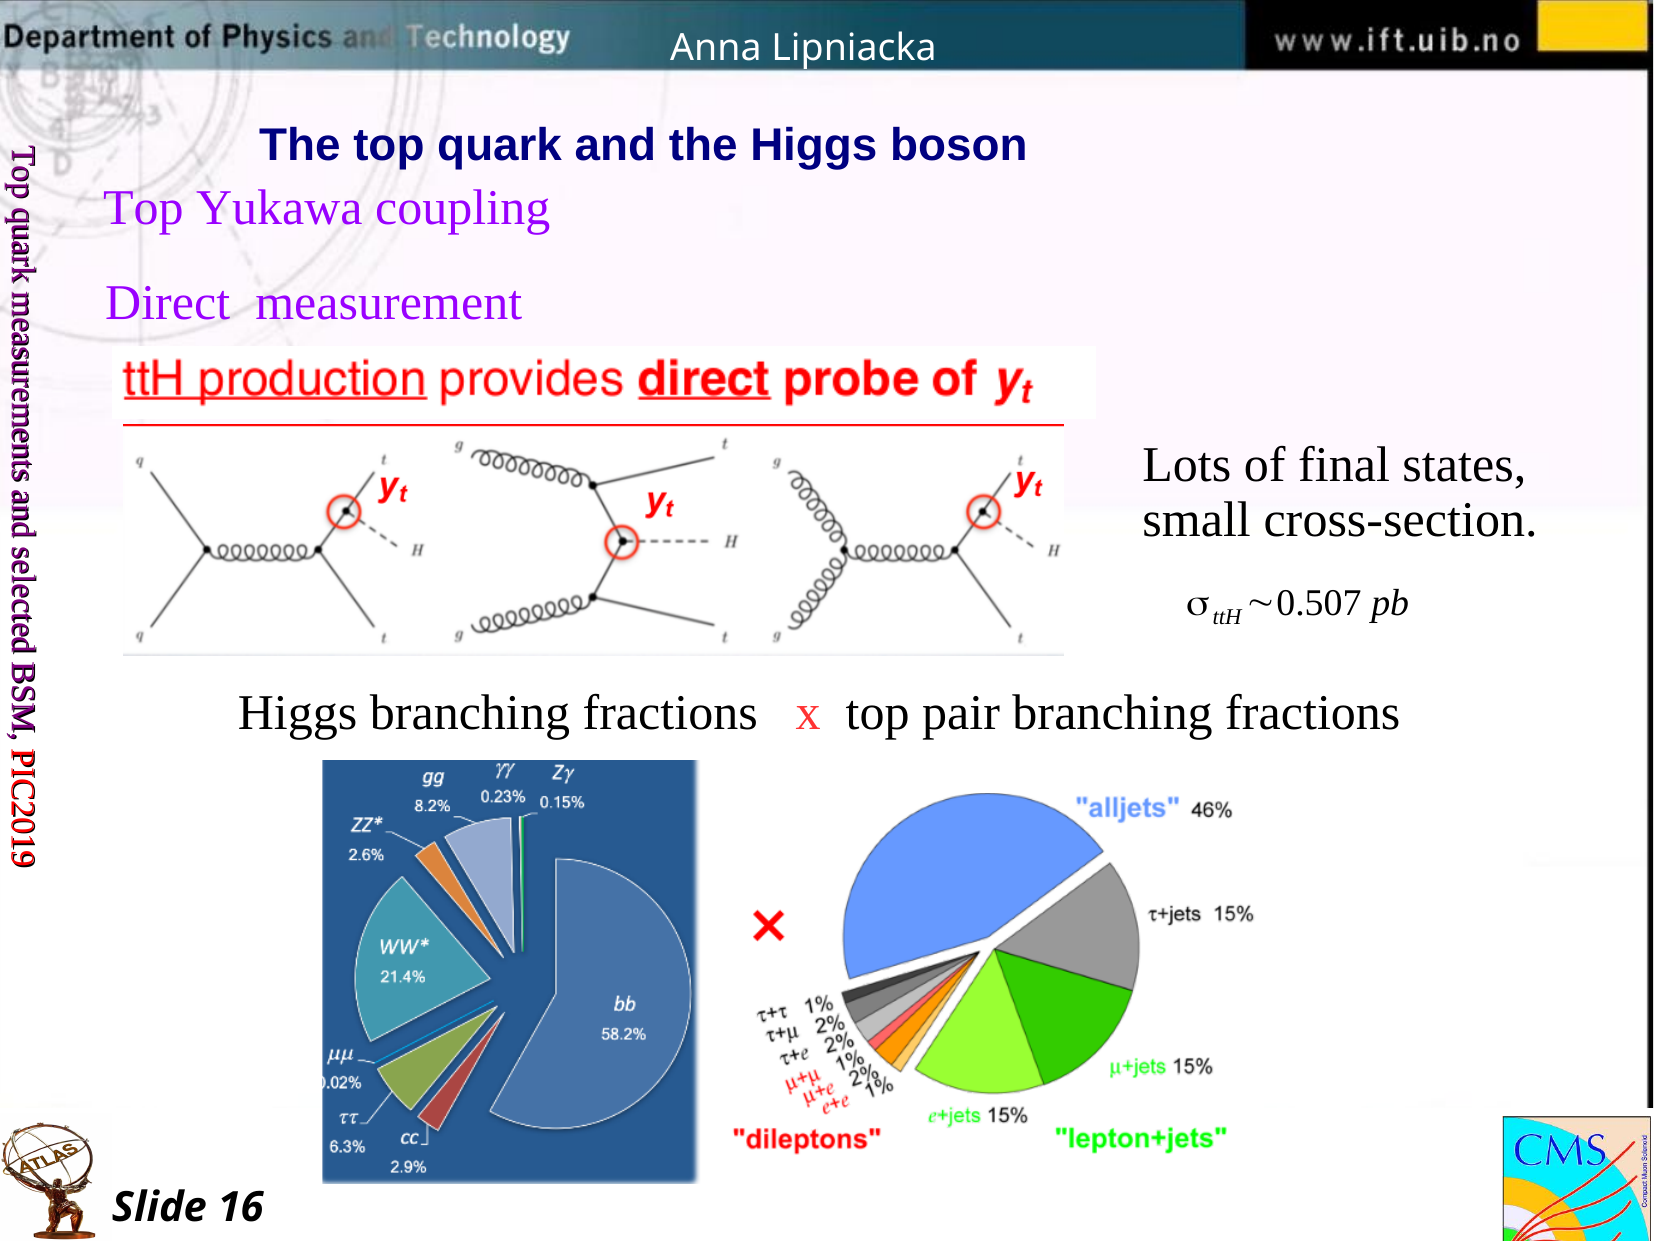

# The top quark and the Higgs boson
Top Yukawa coupling
Direct measurement
Lots of final states, small cross-section.
Higgs branching fractions x top pair branching fractions
Slide 16